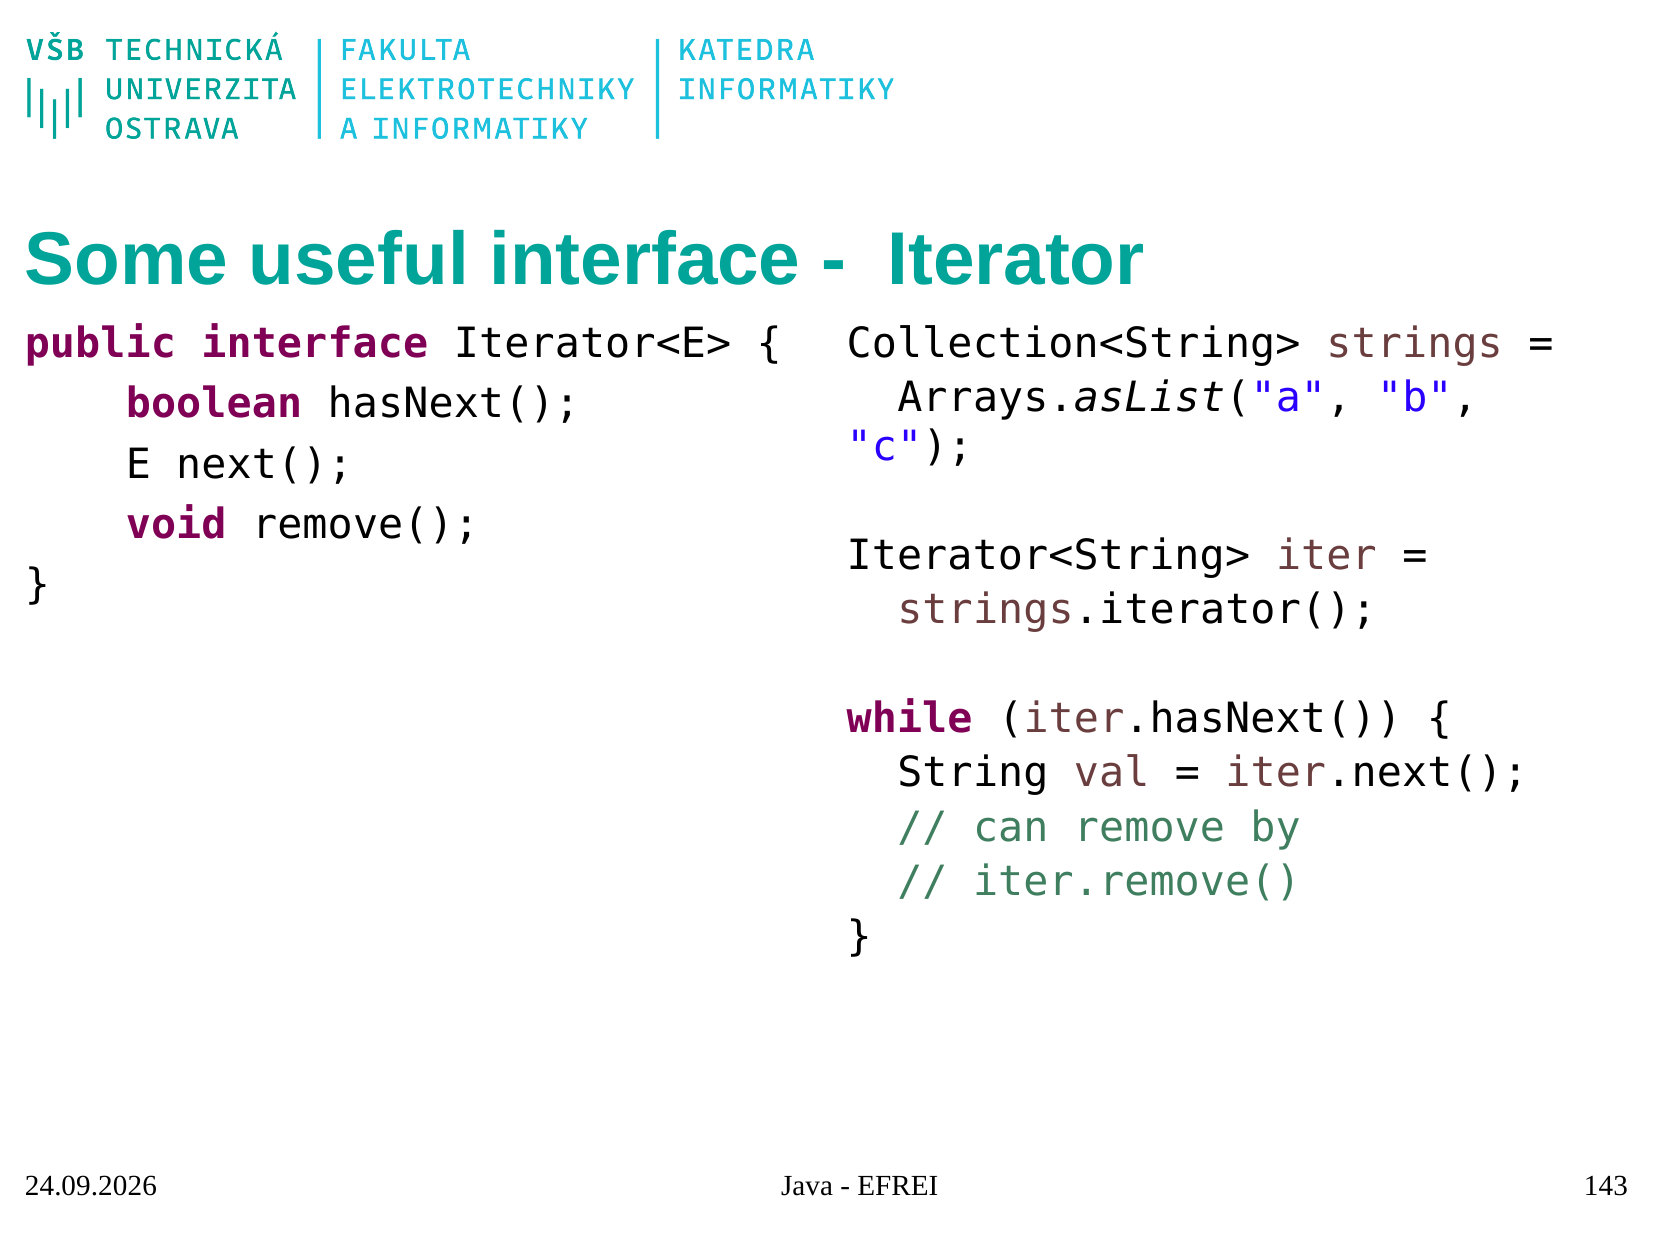

# Some useful interface - Iterator
public interface Iterator<E> {
 boolean hasNext();
 E next();
 void remove();
}
Collection<String> strings =
 Arrays.asList("a", "b", "c");
Iterator<String> iter =
 strings.iterator();
while (iter.hasNext()) {
 String val = iter.next();
 // can remove by
 // iter.remove()
}
Java - EFREI
143